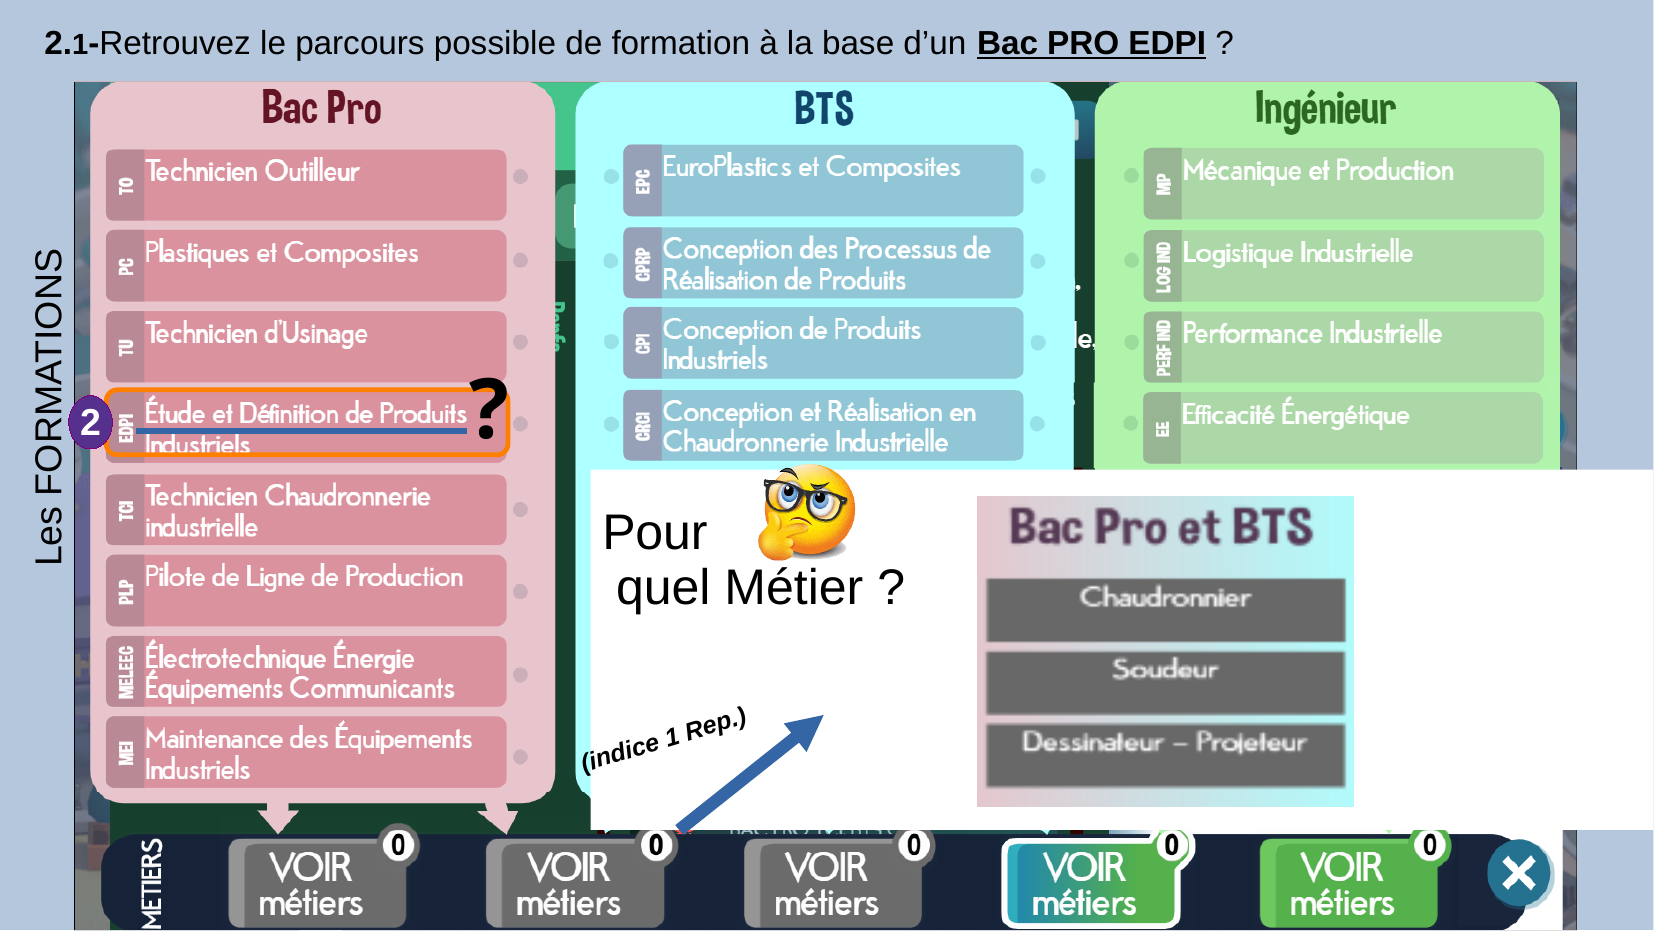

2.1-Retrouvez le parcours possible de formation à la base d’un Bac PRO EDPI ?
Les FORMATIONS
?
2
Pour
 quel Métier ?
(indice 1 Rep.)